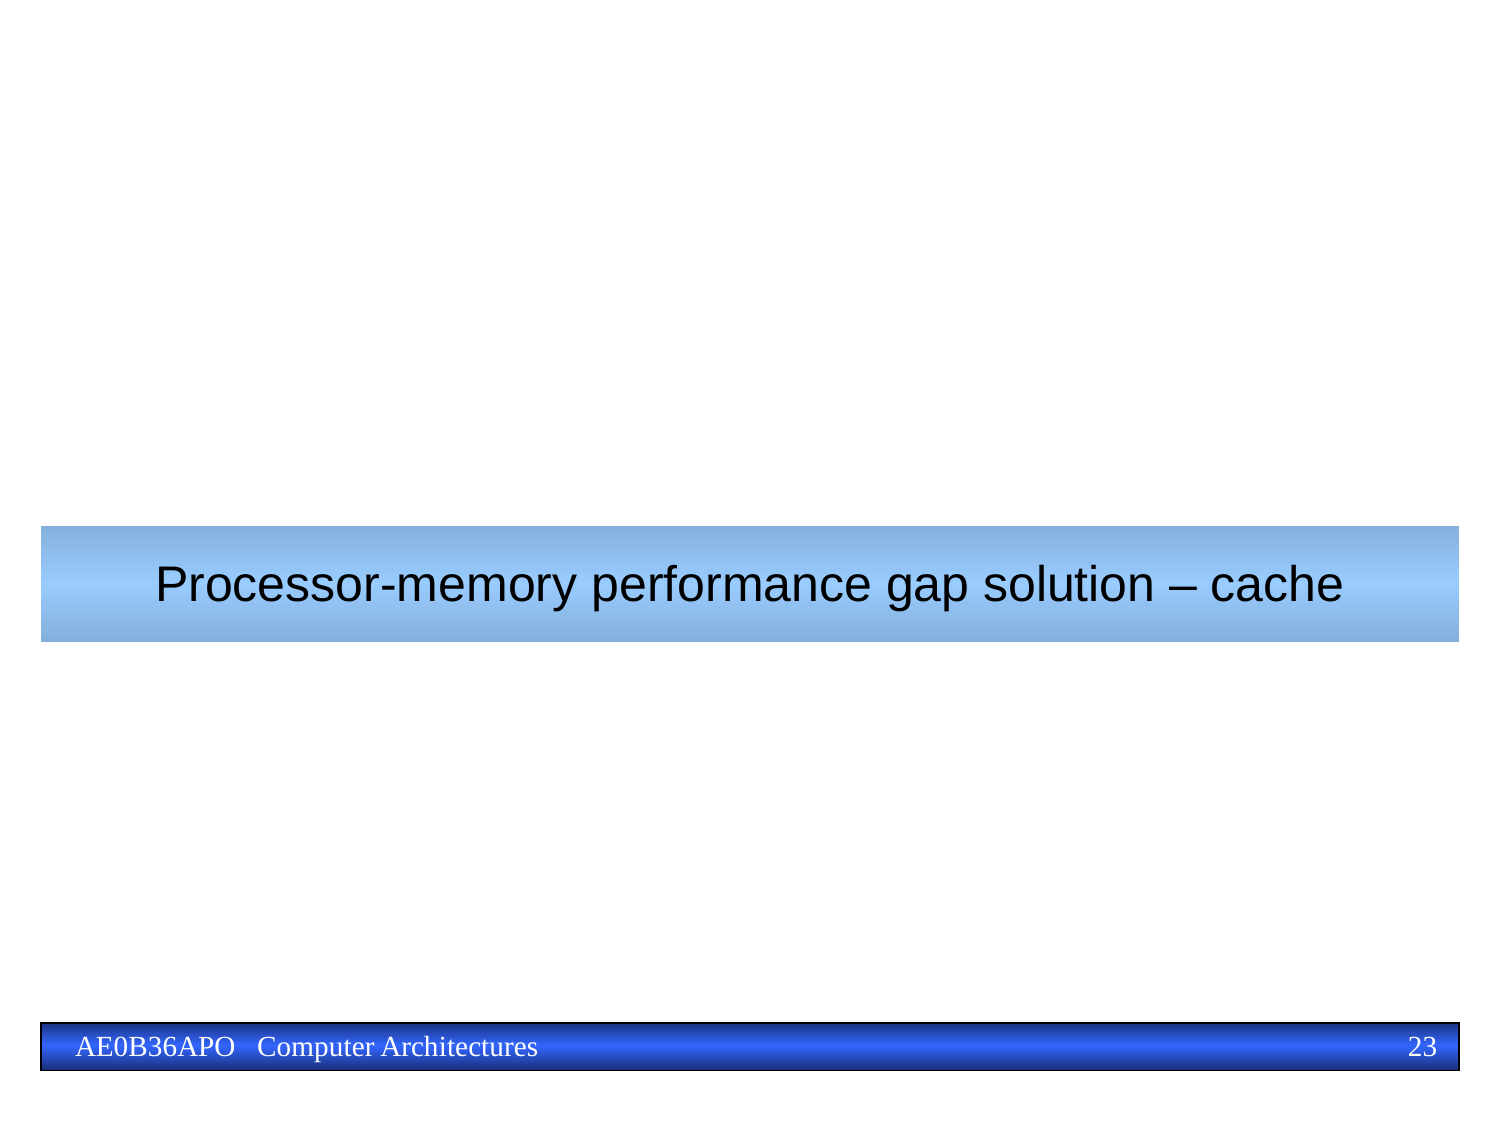

# Processor-memory performance gap solution – cache
AE0B36APO Computer Architectures
23